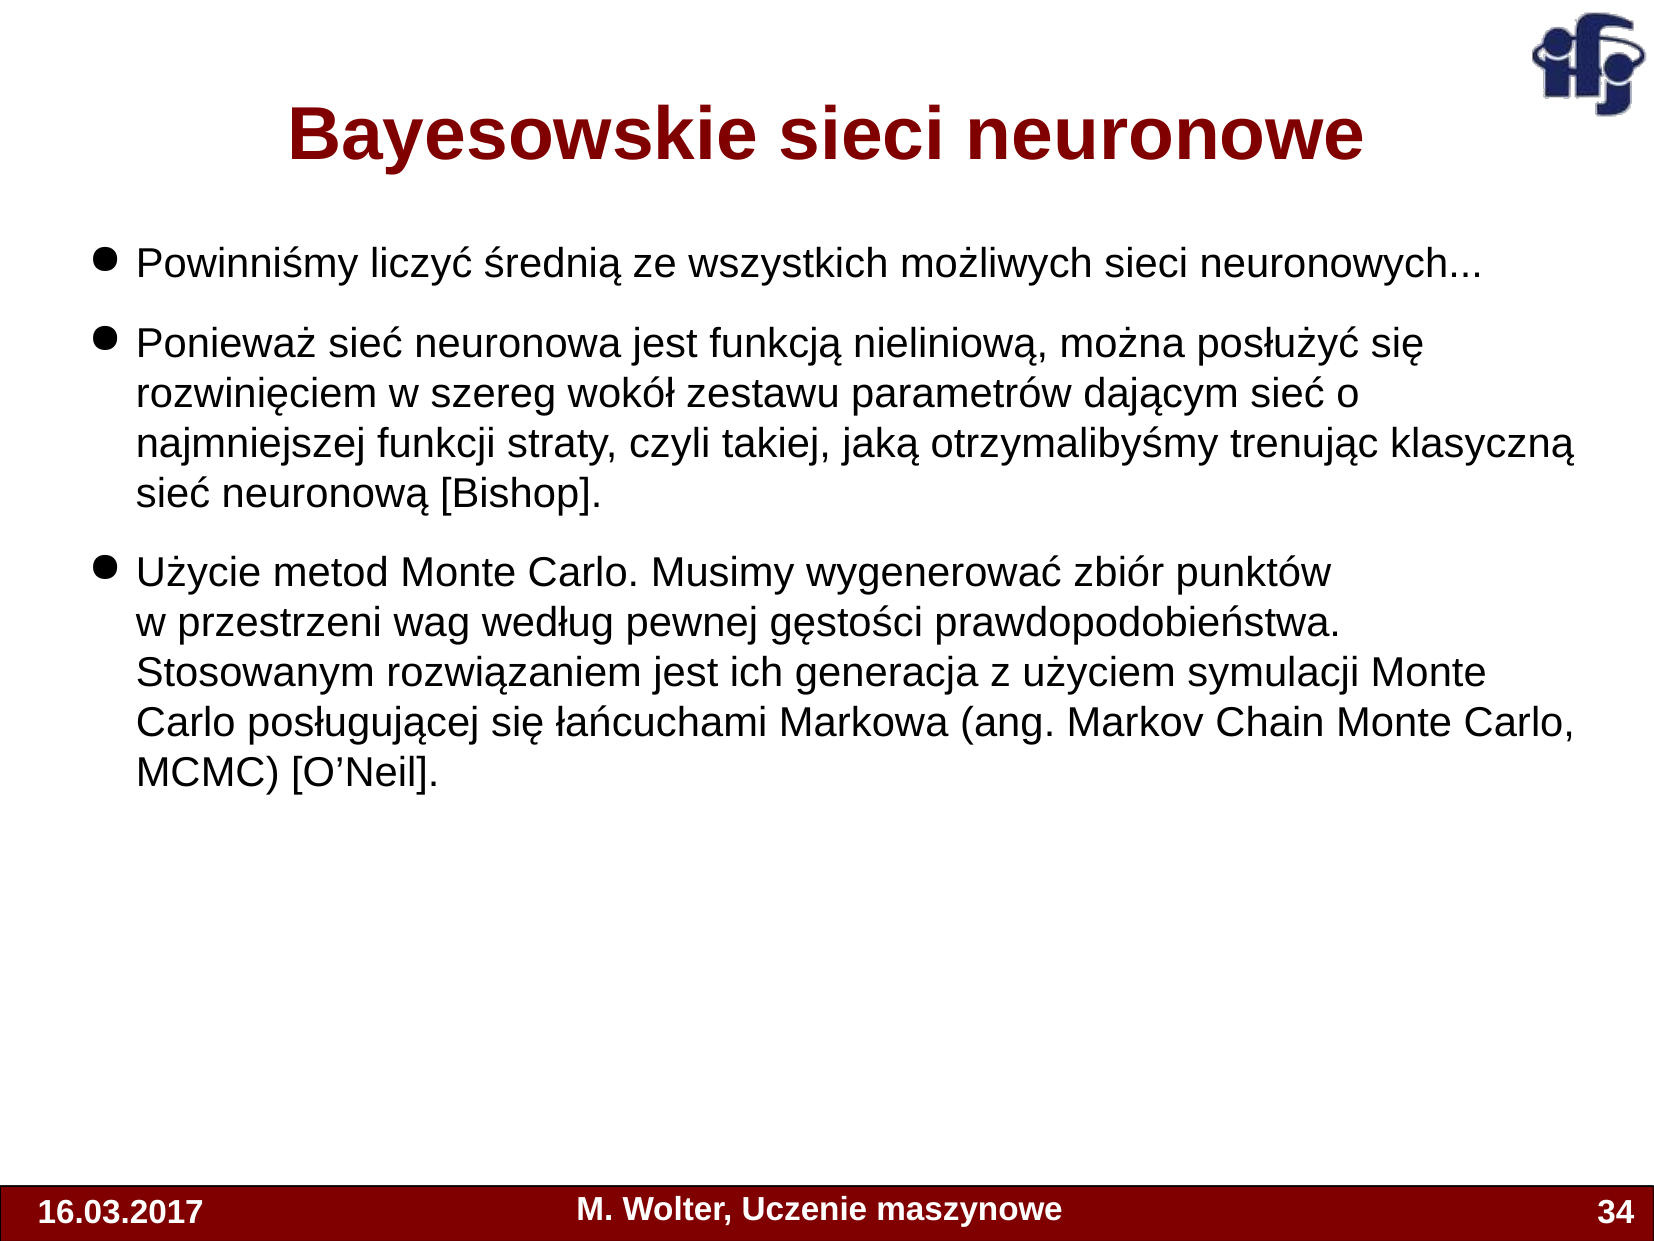

# Bayesowskie sieci neuronowe
Powinniśmy liczyć średnią ze wszystkich możliwych sieci neuronowych...
Ponieważ sieć neuronowa jest funkcją nieliniową, można posłużyć się rozwinięciem w szereg wokół zestawu parametrów dającym sieć o najmniejszej funkcji straty, czyli takiej, jaką otrzymalibyśmy trenując klasyczną sieć neuronową [Bishop].
Użycie metod Monte Carlo. Musimy wygenerować zbiór punktów w przestrzeni wag według pewnej gęstości prawdopodobieństwa. Stosowanym rozwiązaniem jest ich generacja z użyciem symulacji Monte Carlo posługującej się łańcuchami Markowa (ang. Markov Chain Monte Carlo, MCMC) [O’Neil].
31.03.2009
Multivariate analysis, Marcin Wolter